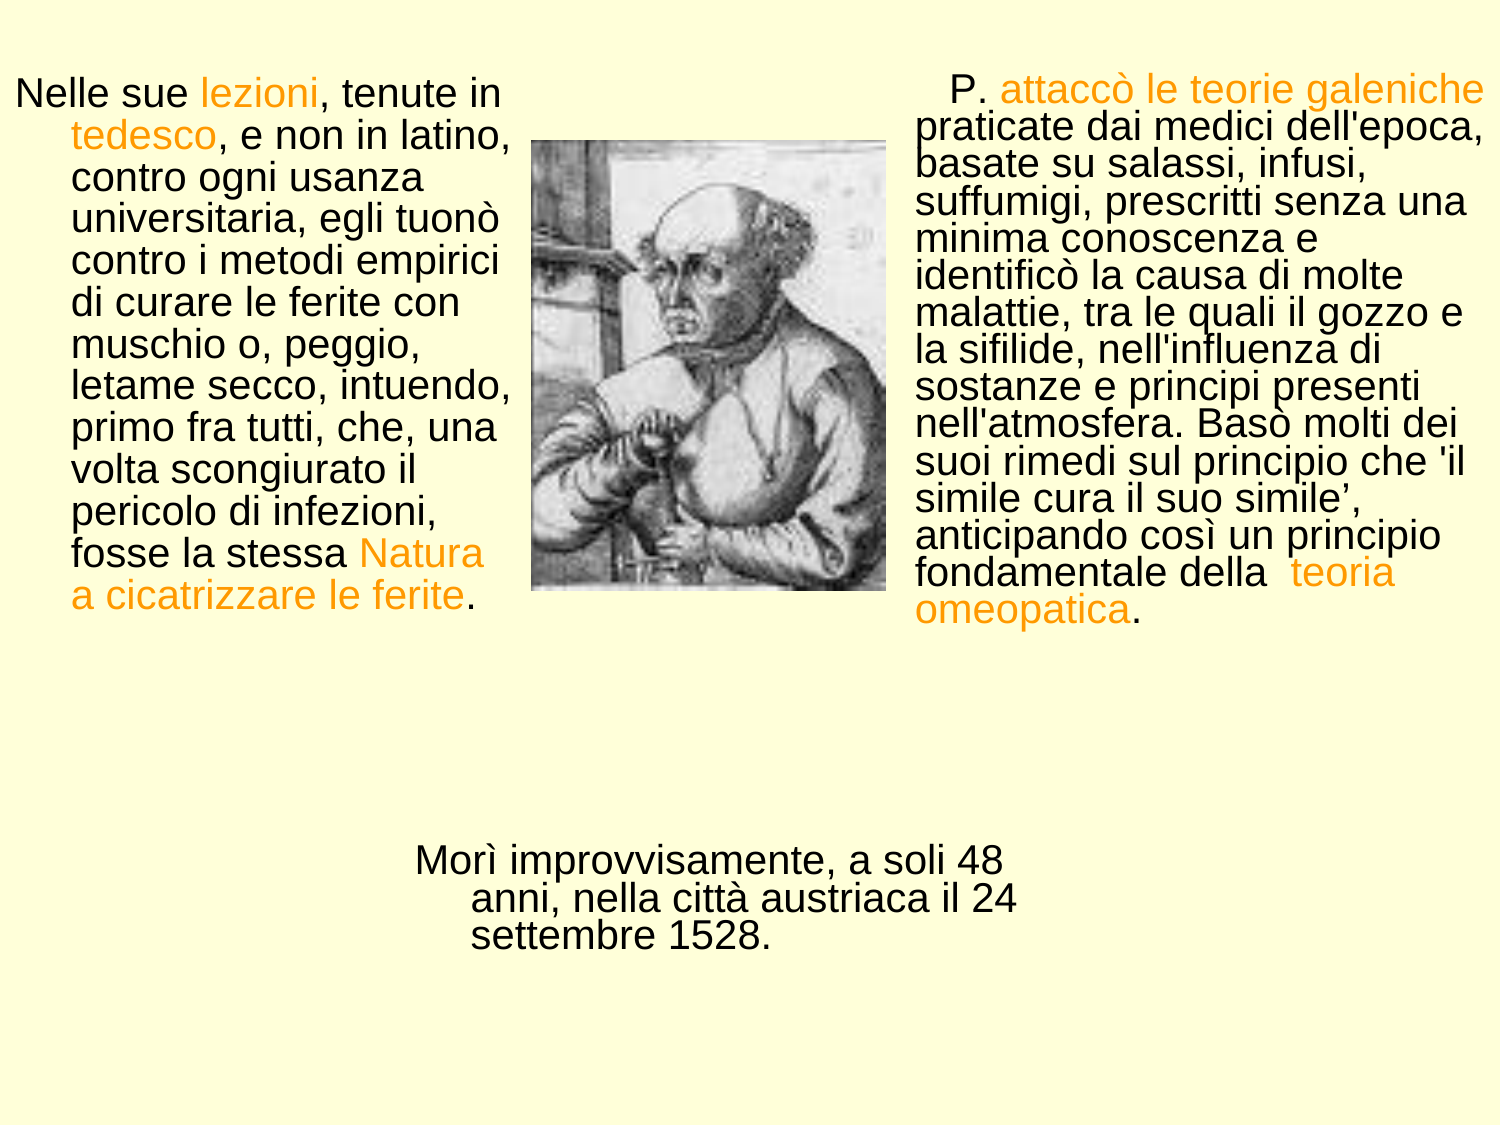

# Nelle sue lezioni, tenute in tedesco, e non in latino, contro ogni usanza universitaria, egli tuonò contro i metodi empirici di curare le ferite con muschio o, peggio, letame secco, intuendo, primo fra tutti, che, una volta scongiurato il pericolo di infezioni, fosse la stessa Natura a cicatrizzare le ferite.
 P. attaccò le teorie galeniche praticate dai medici dell'epoca, basate su salassi, infusi, suffumigi, prescritti senza una minima conoscenza e identificò la causa di molte malattie, tra le quali il gozzo e la sifilide, nell'influenza di sostanze e principi presenti nell'atmosfera. Basò molti dei suoi rimedi sul principio che 'il simile cura il suo simile’, anticipando così un principio fondamentale della teoria omeopatica.
Morì improvvisamente, a soli 48 anni, nella città austriaca il 24 settembre 1528.